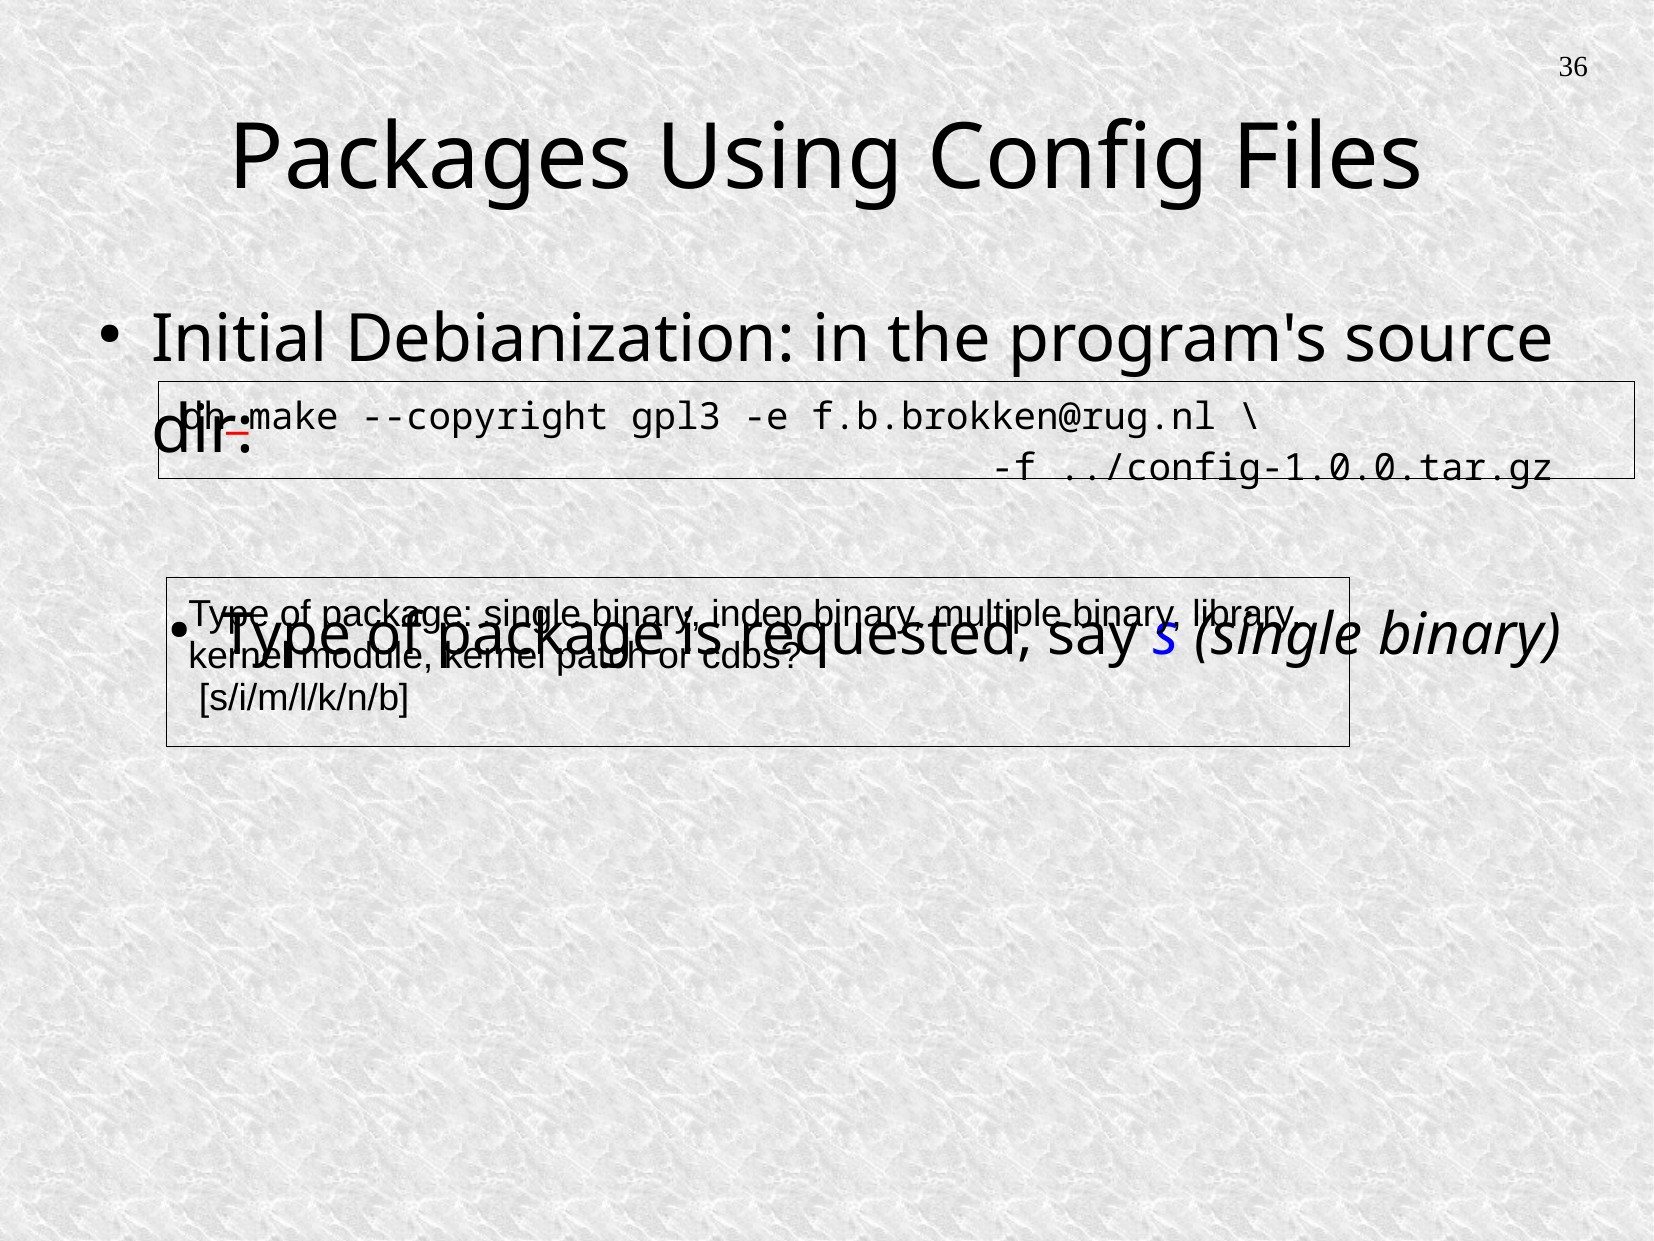

36
# Packages Using Config Files
Initial Debianization: in the program's source dir:
Type of package is requested, say s (single binary)
dh_make --copyright gpl3 -e f.b.brokken@rug.nl \
 -f ../config-1.0.0.tar.gz
Type of package: single binary, indep binary, multiple binary, library,
kernel module, kernel patch or cdbs?
 [s/i/m/l/k/n/b]